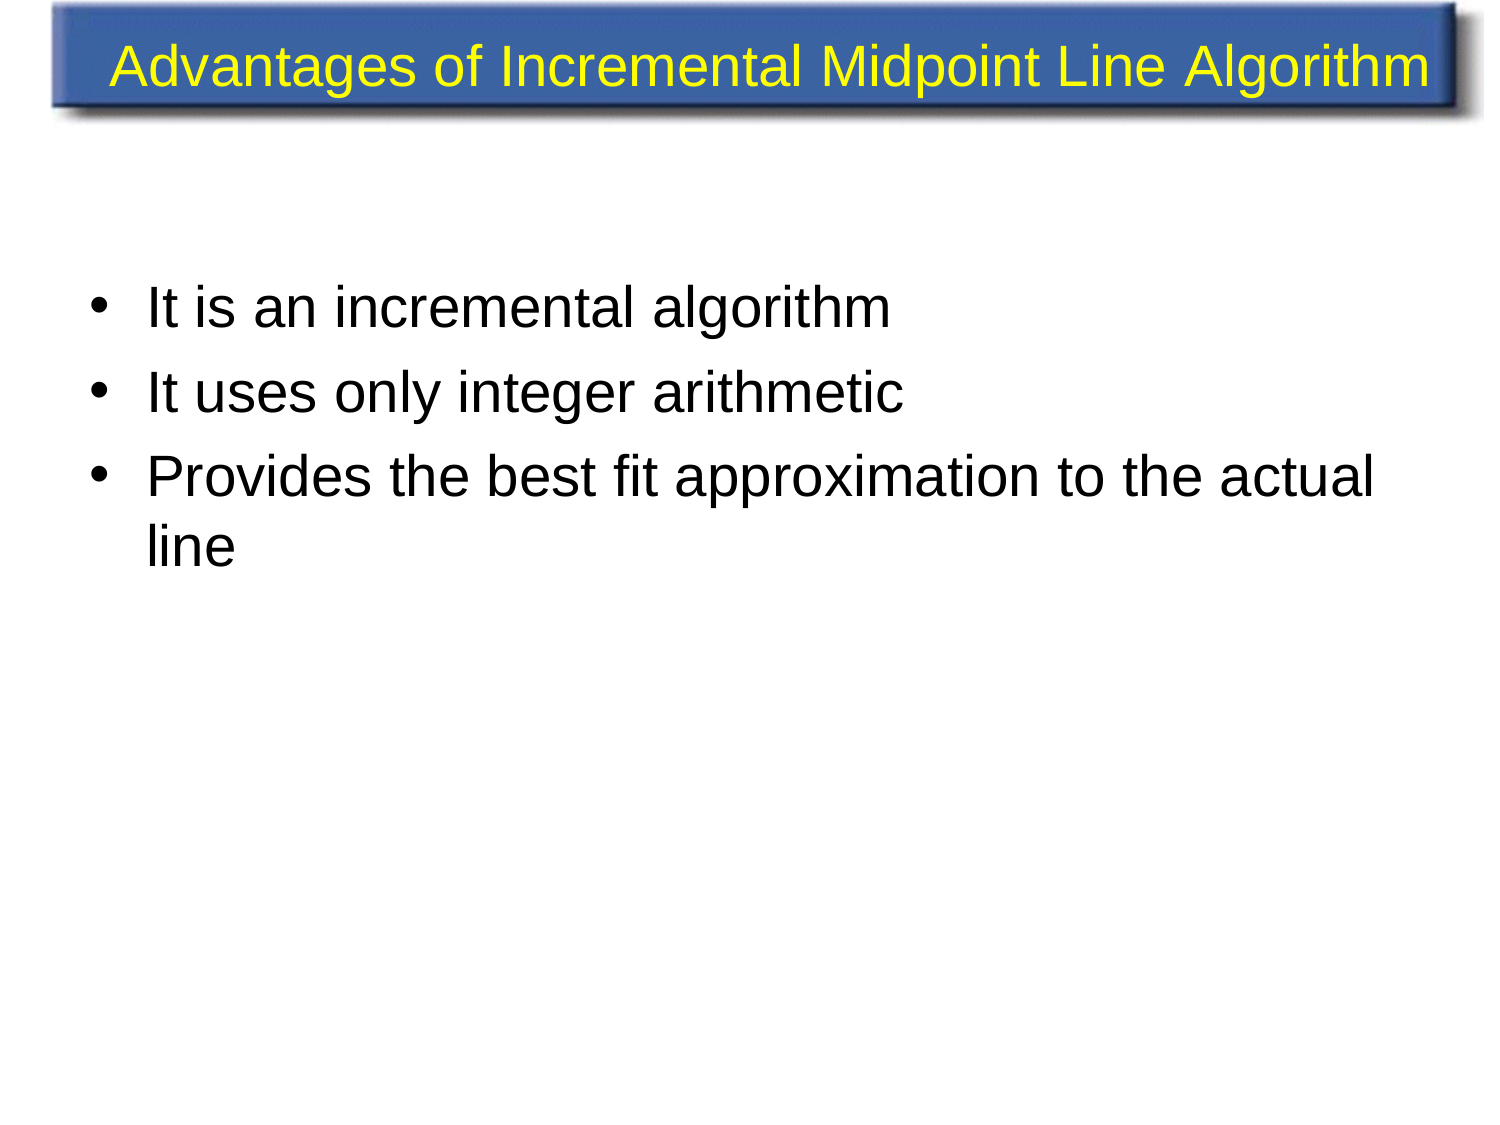

# Advantages of Incremental Midpoint Line Algorithm
It is an incremental algorithm
It uses only integer arithmetic
Provides the best fit approximation to the actual line